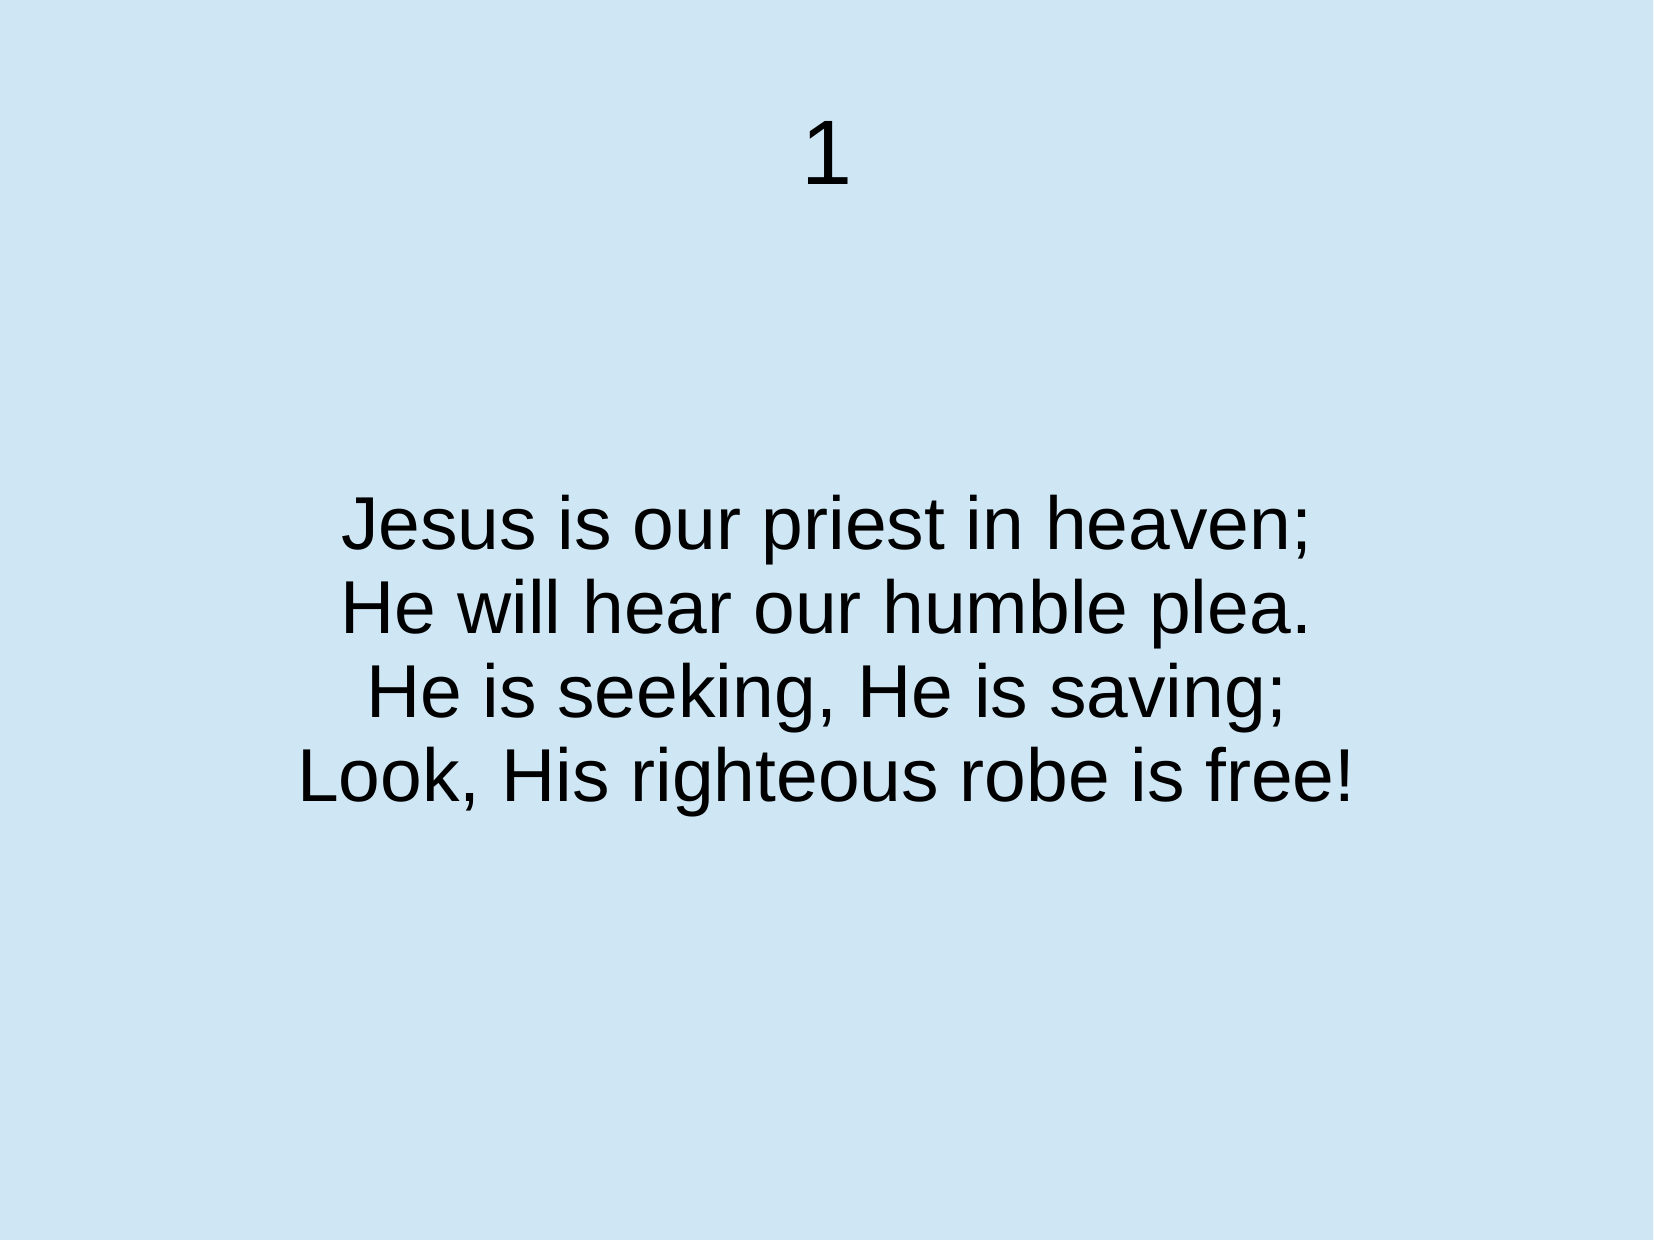

# 1
Jesus is our priest in heaven;
He will hear our humble plea.
He is seeking, He is saving;
Look, His righteous robe is free!